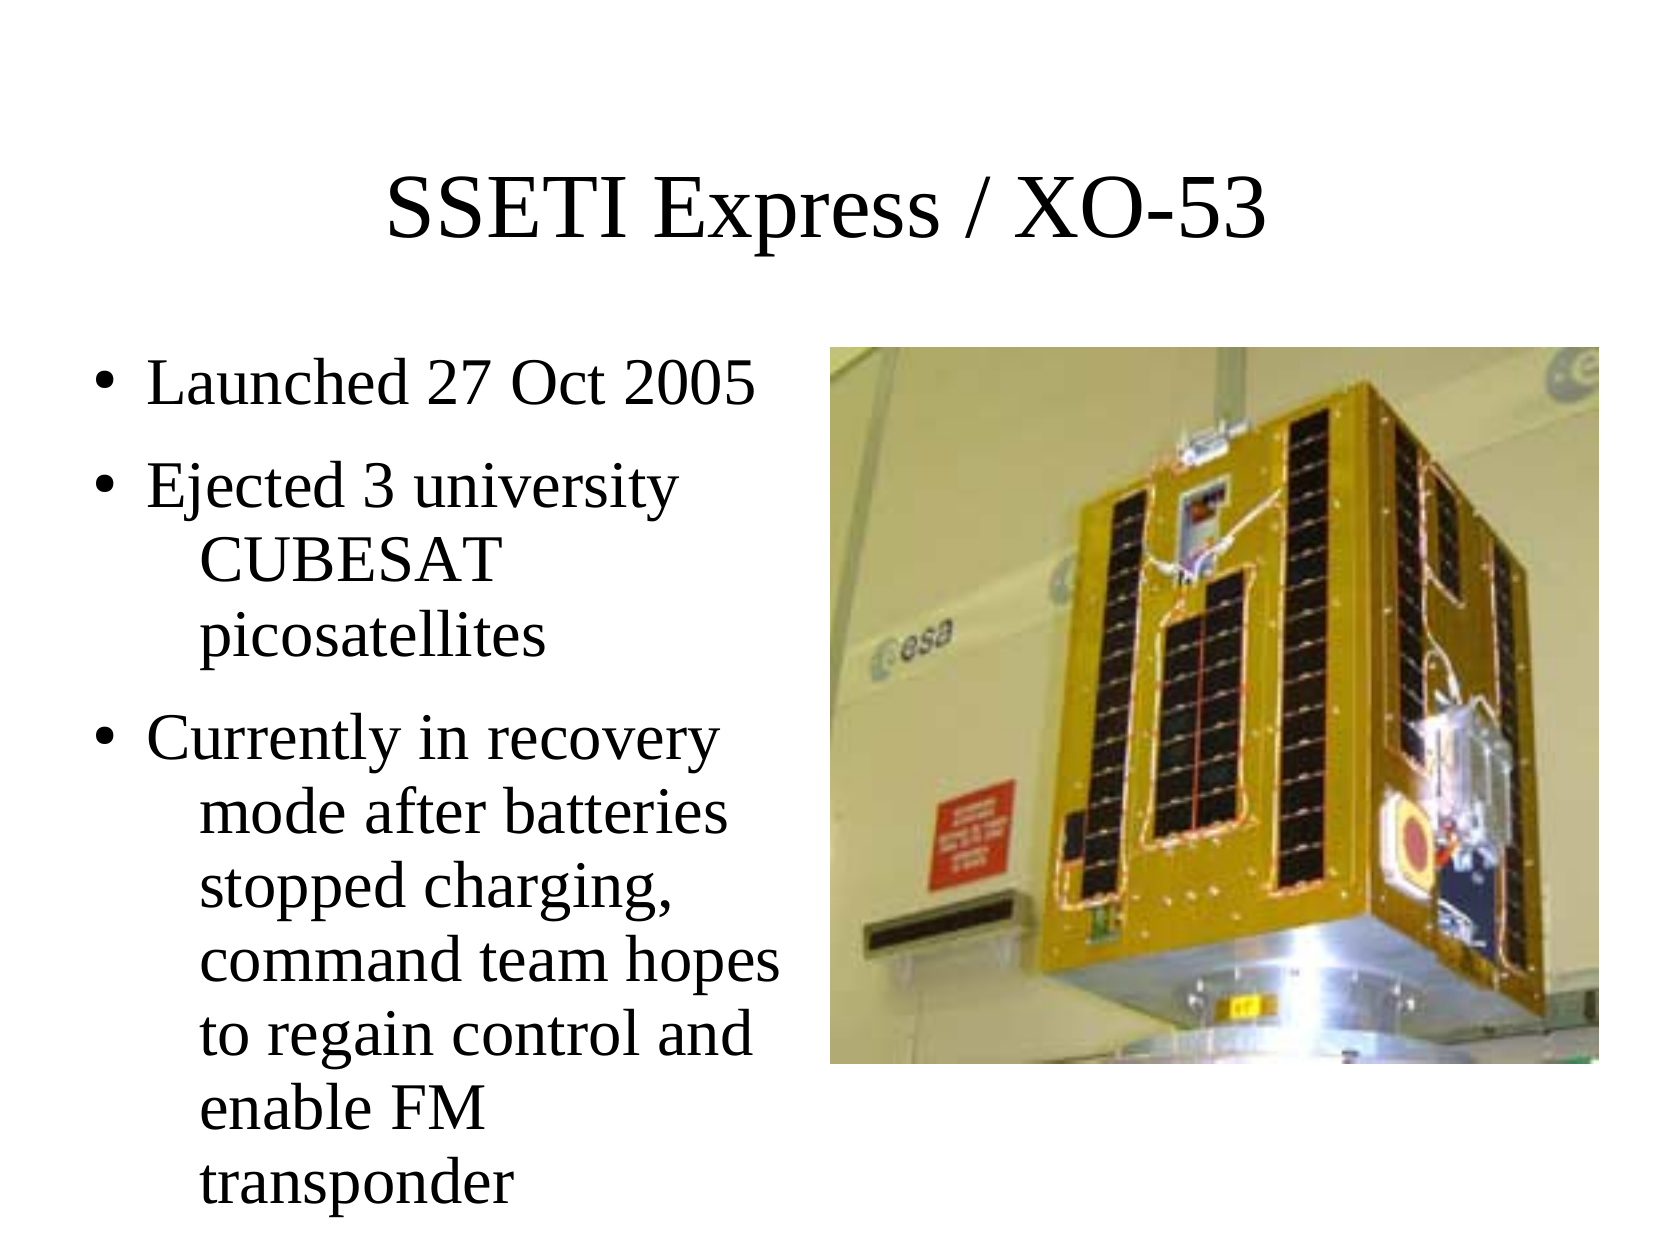

# SSETI Express / XO-53
Launched 27 Oct 2005
Ejected 3 university CUBESAT picosatellites
Currently in recovery mode after batteries stopped charging, command team hopes to regain control and enable FM transponder